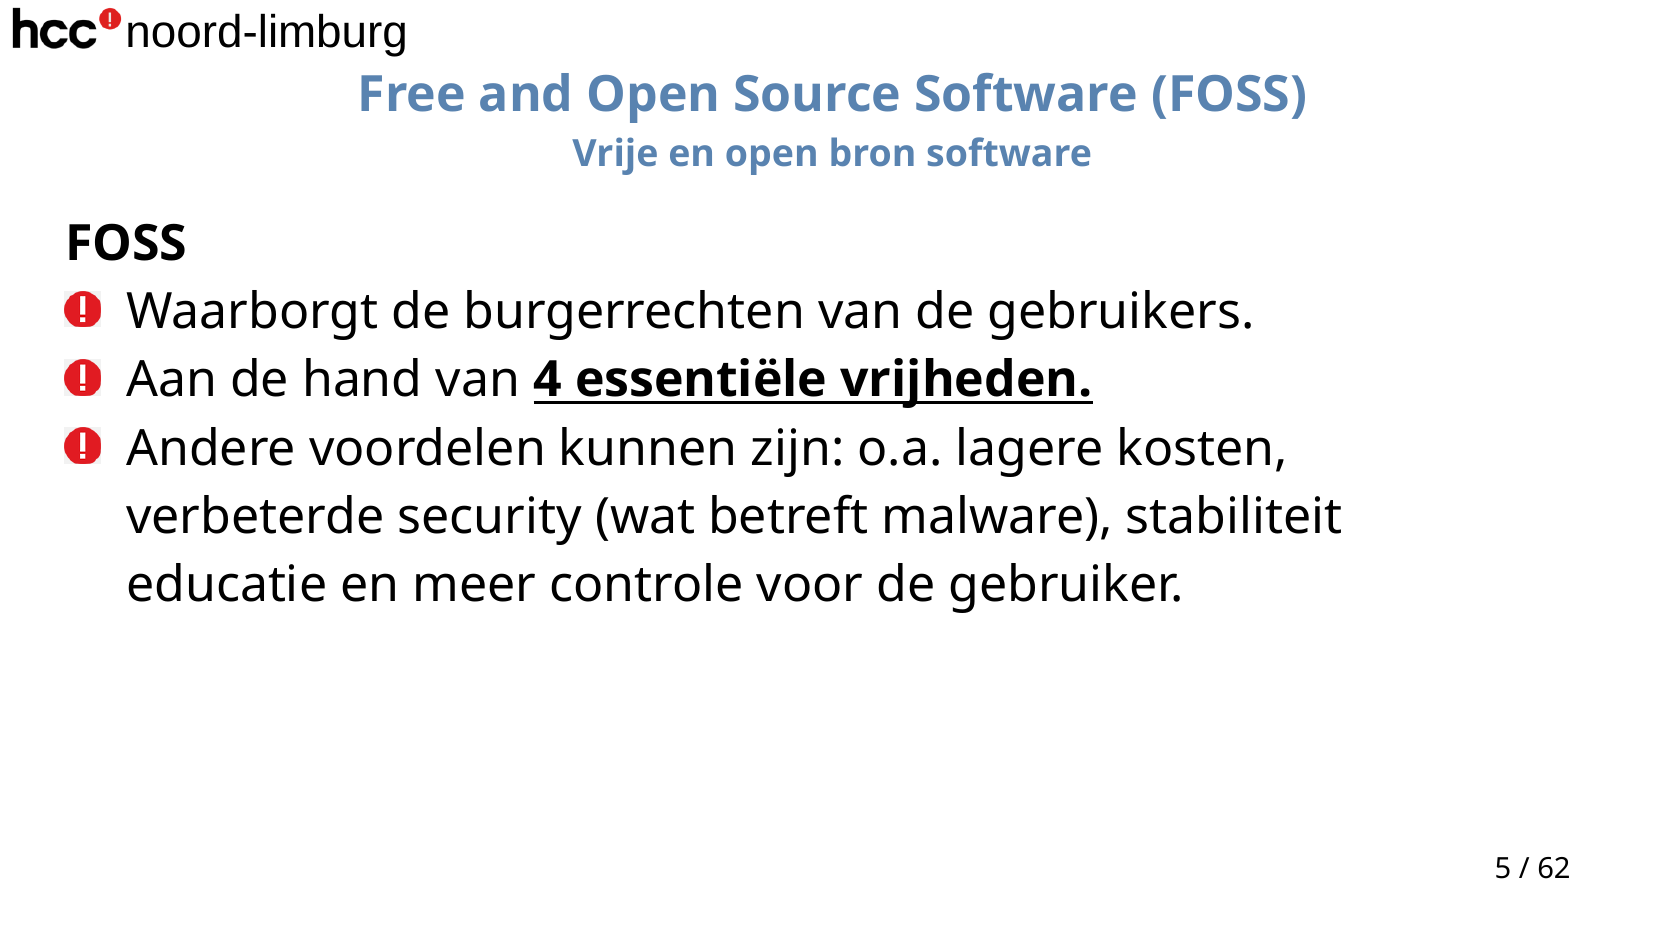

Free and Open Source Software (FOSS)
Vrije en open bron software
# FOSS
 Waarborgt de burgerrechten van de gebruikers.
 Aan de hand van 4 essentiële vrijheden.
 Andere voordelen kunnen zijn: o.a. lagere kosten,
 verbeterde security (wat betreft malware), stabiliteit
 educatie en meer controle voor de gebruiker.
5